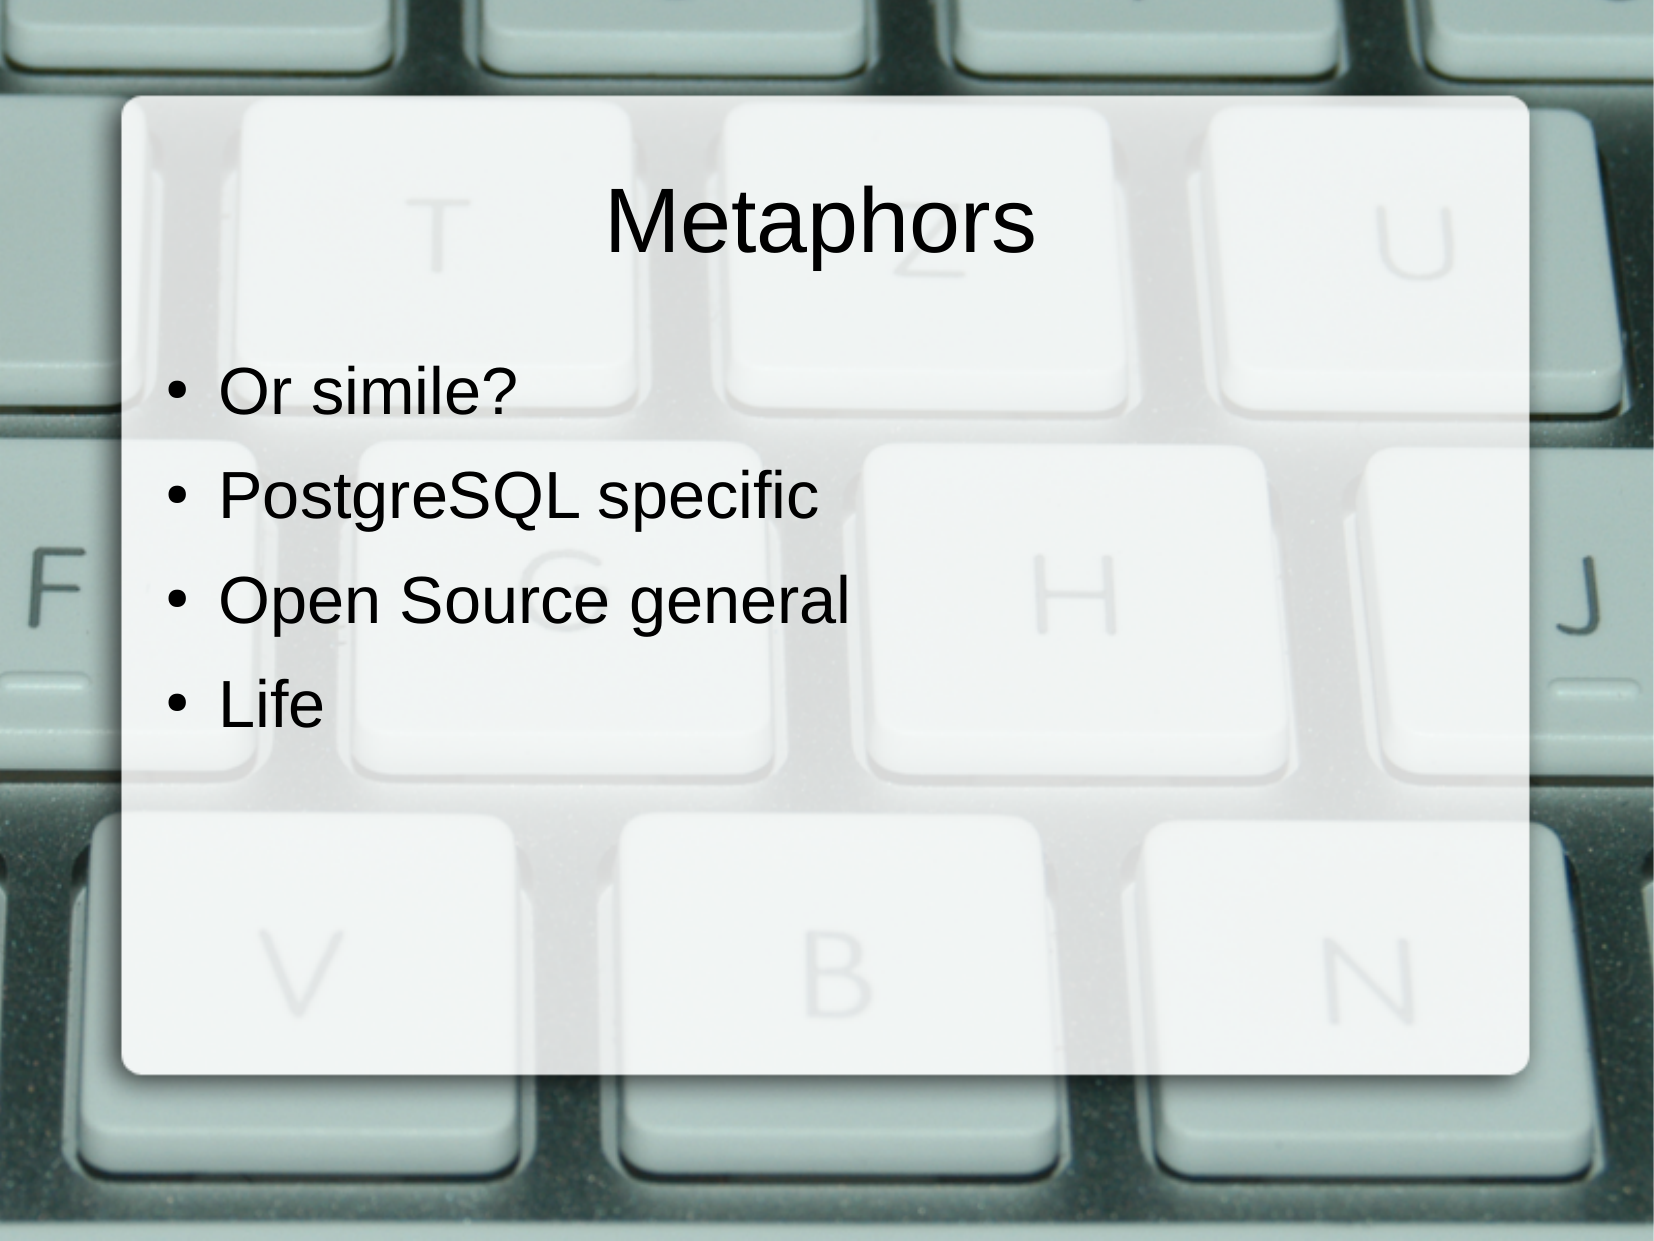

# Metaphors
Or simile?
PostgreSQL specific
Open Source general
Life